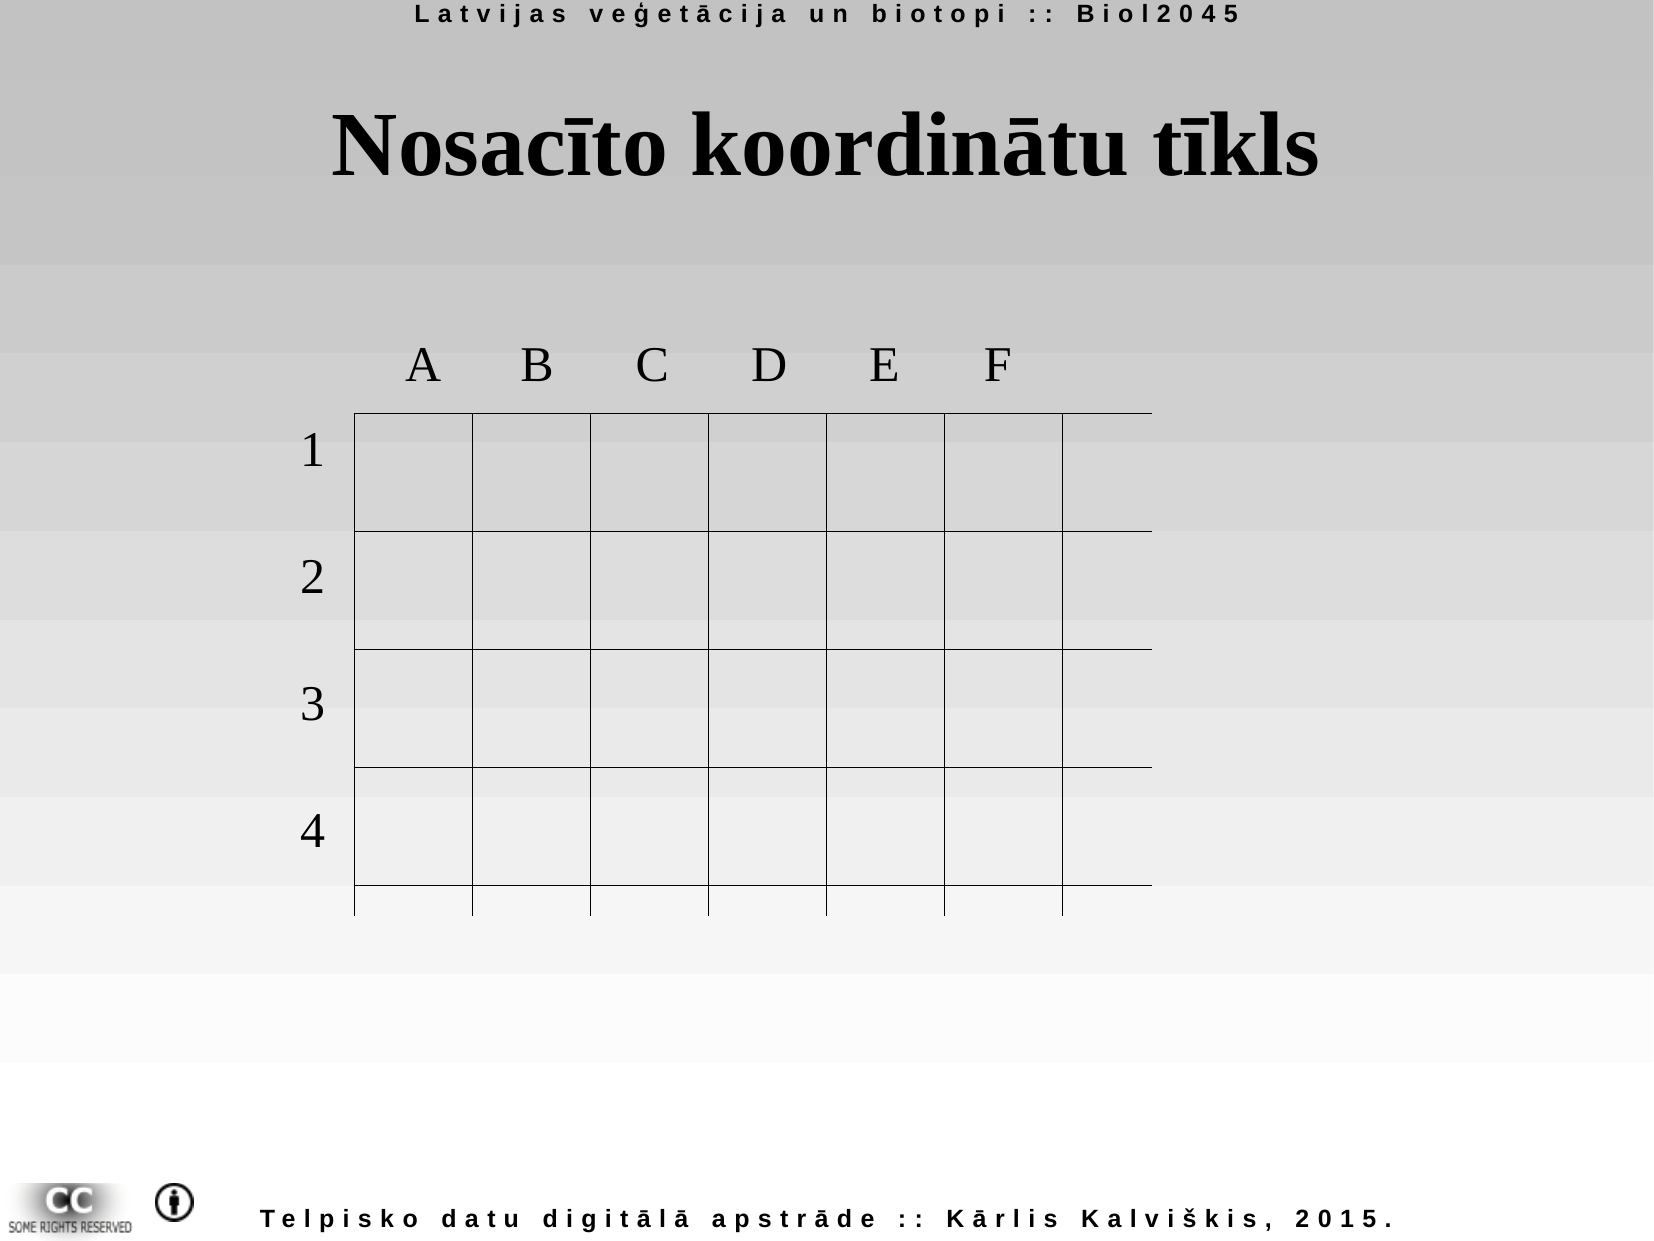

# Nosacīto koordinātu tīkls
A
B
C
D
E
F
1
2
3
4